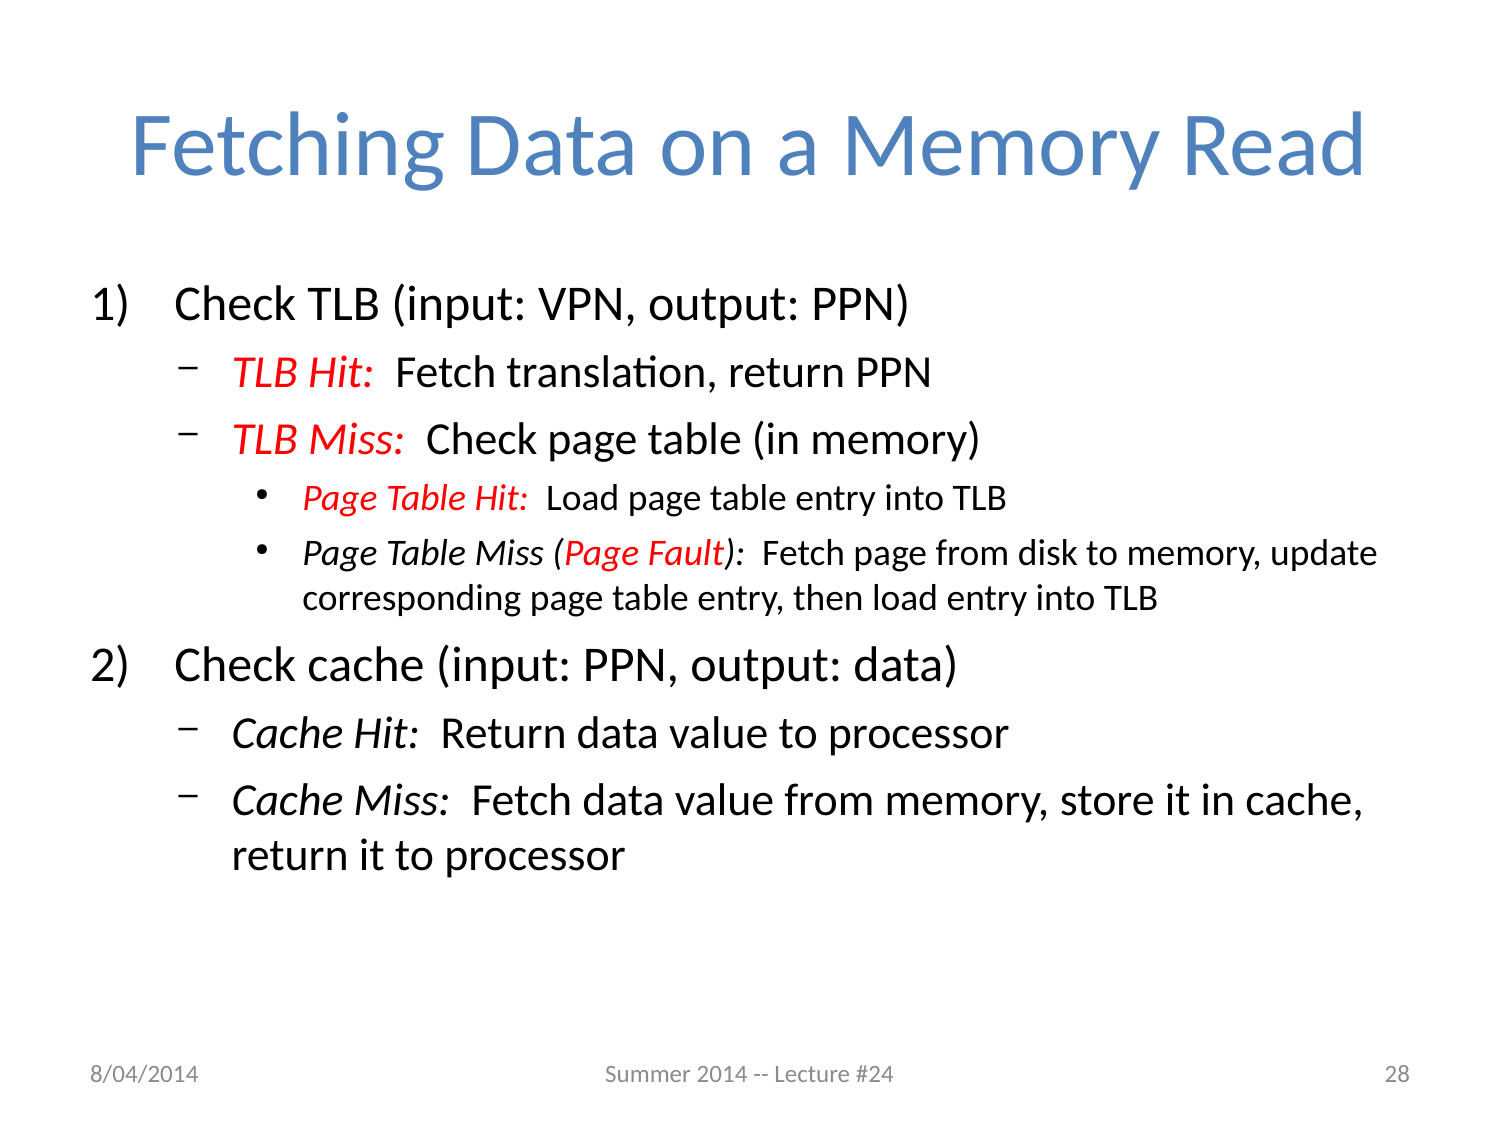

Fetching Data on a Memory Read
# Check TLB (input: VPN, output: PPN)
TLB Hit: Fetch translation, return PPN
TLB Miss: Check page table (in memory)
Page Table Hit: Load page table entry into TLB
Page Table Miss (Page Fault): Fetch page from disk to memory, update corresponding page table entry, then load entry into TLB
Check cache (input: PPN, output: data)
Cache Hit: Return data value to processor
Cache Miss: Fetch data value from memory, store it in cache, return it to processor
8/04/2014
Summer 2014 -- Lecture #24